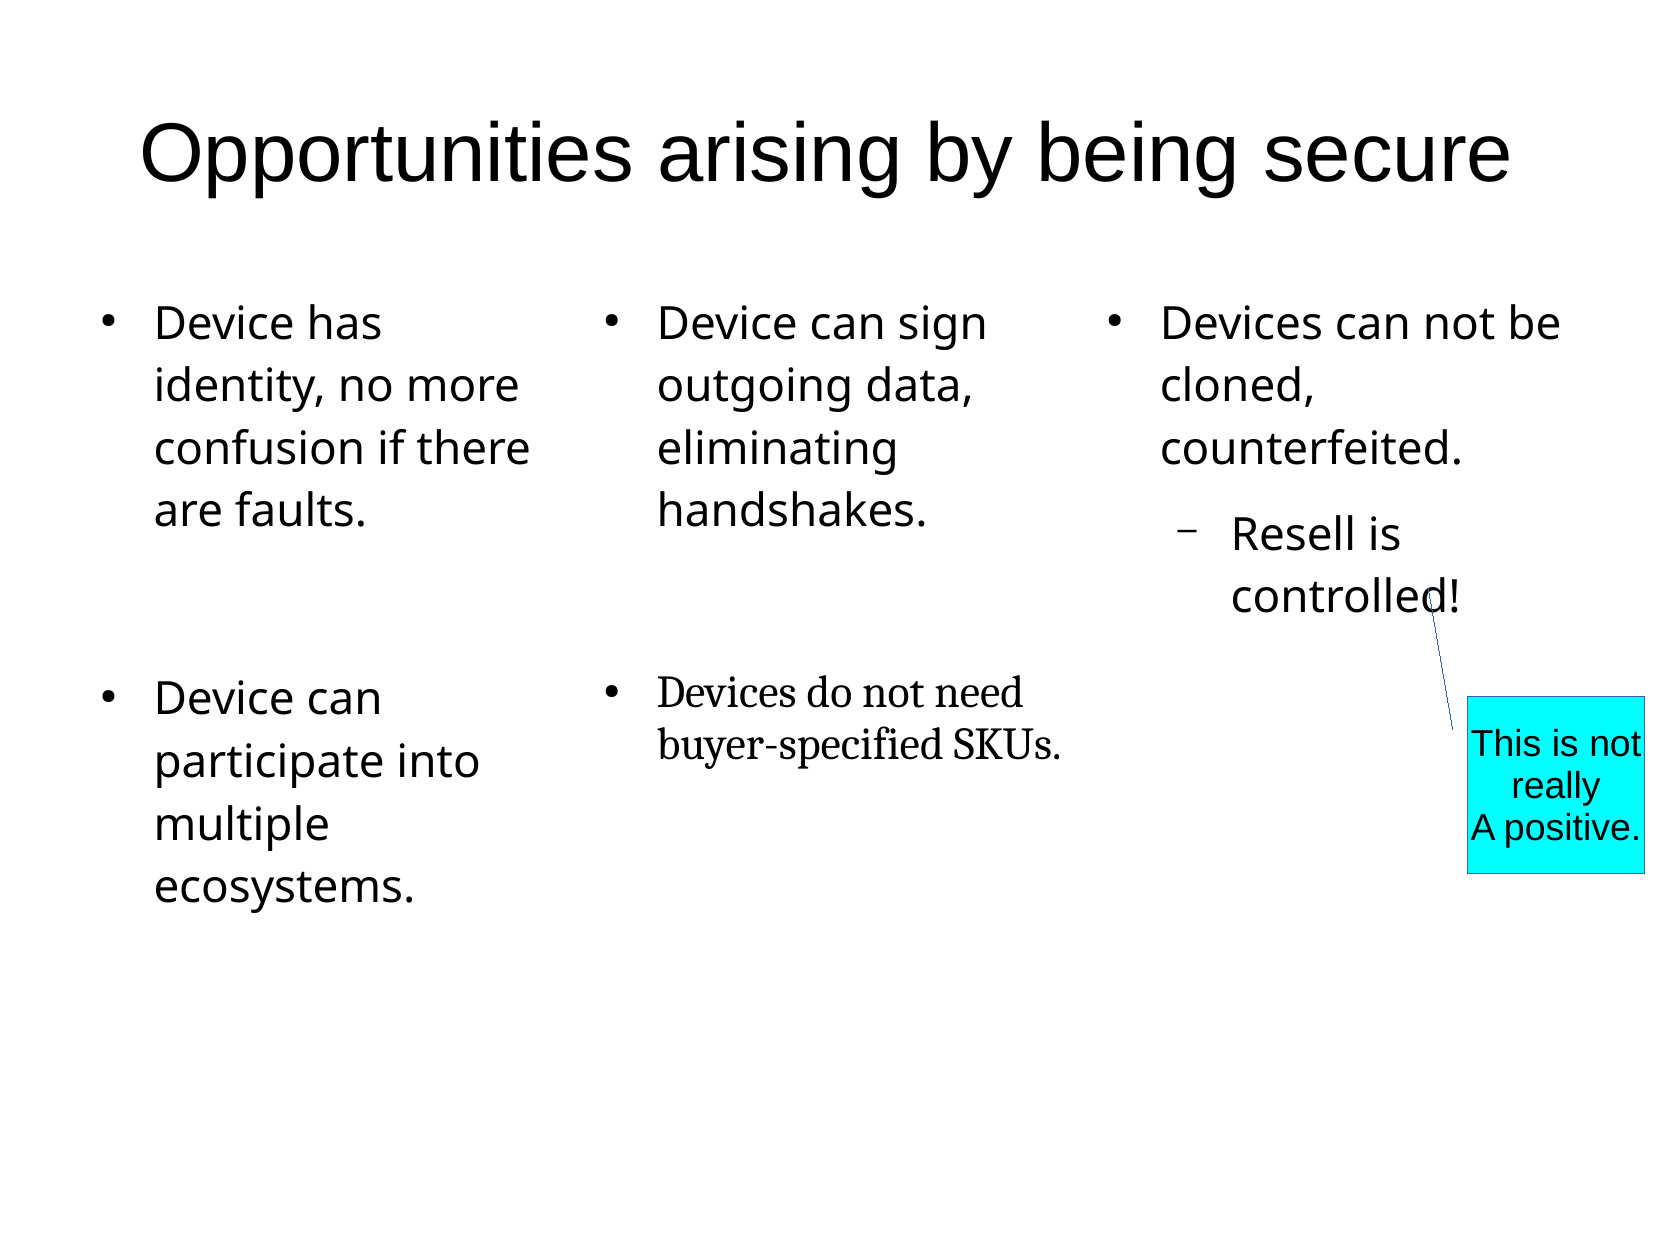

# Opportunities arising by being secure
Device has identity, no more confusion if there are faults.
Device can sign outgoing data, eliminating handshakes.
Devices can not be cloned, counterfeited.
Resell is controlled!
Device can participate into multiple ecosystems.
Devices do not need buyer-specified SKUs.
This is not
really
A positive.